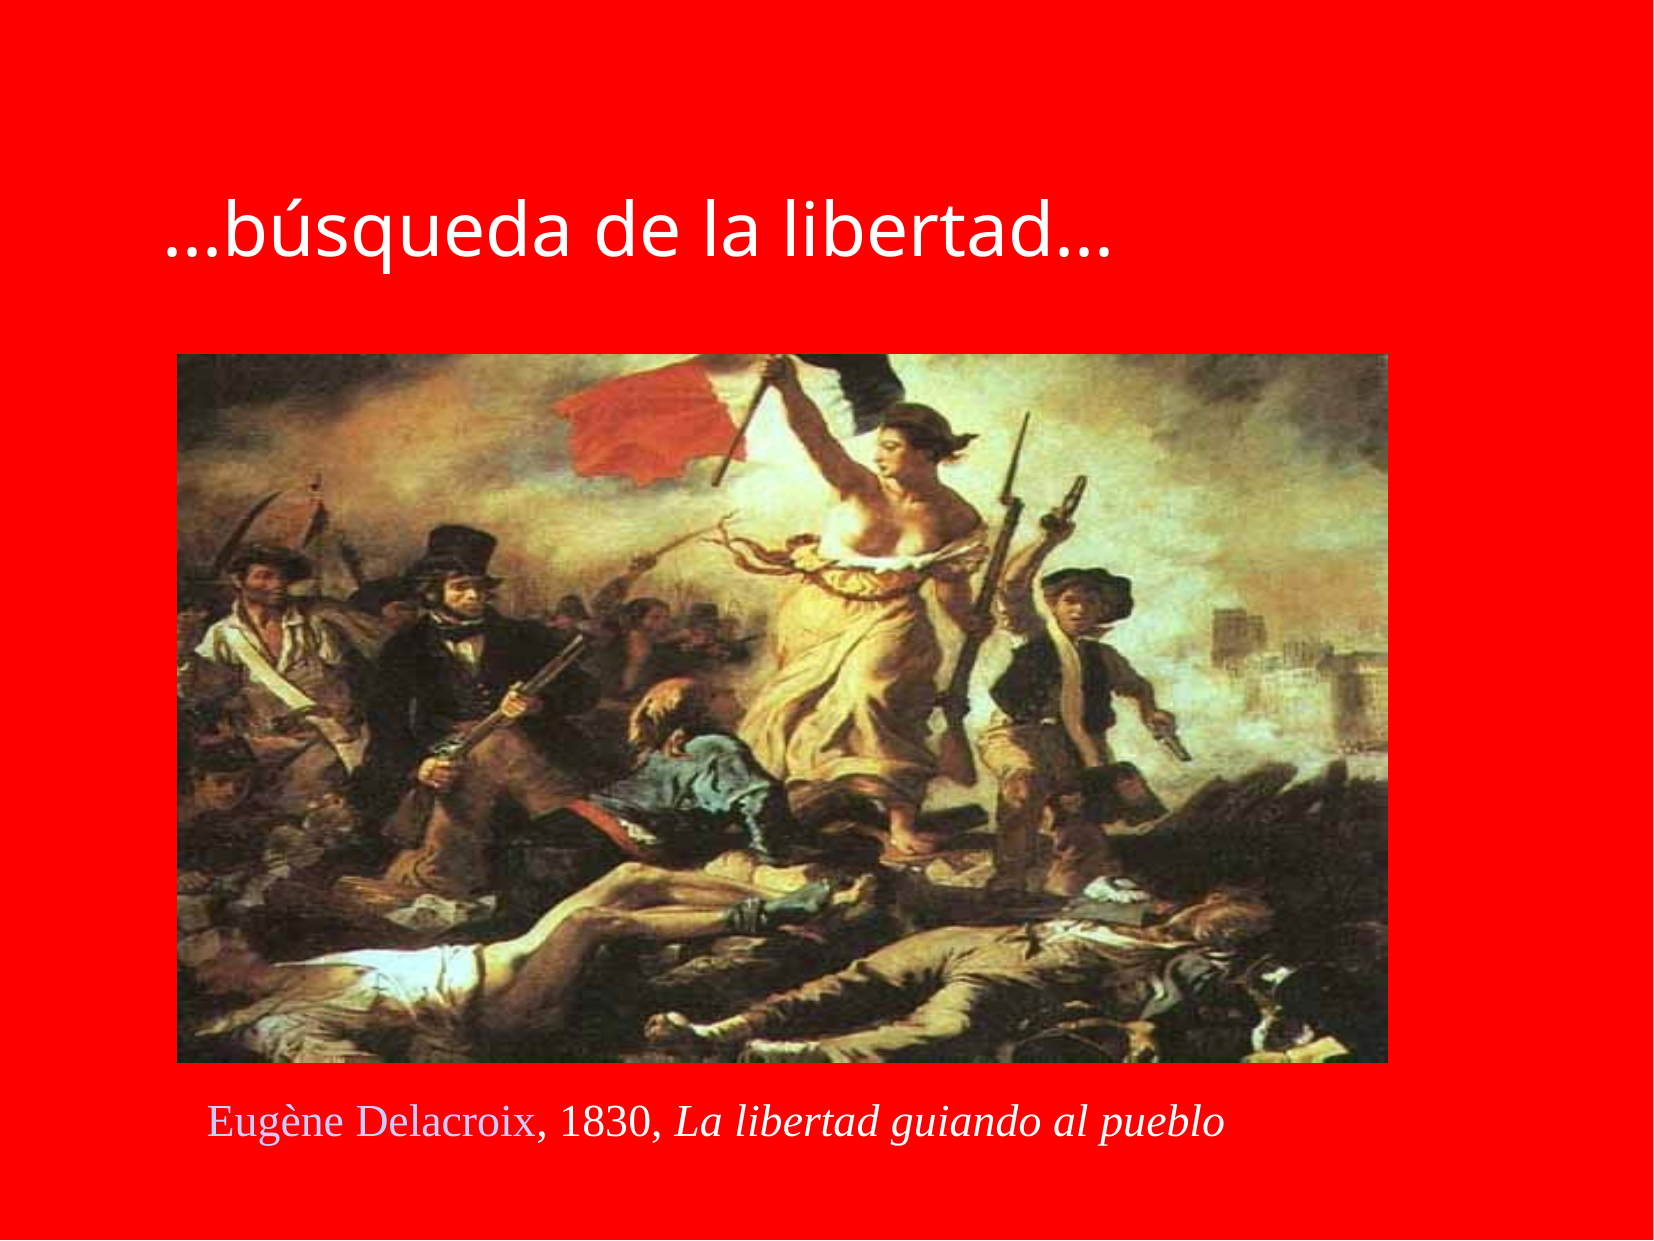

...búsqueda de la libertad...
Eugène Delacroix, 1830, La libertad guiando al pueblo